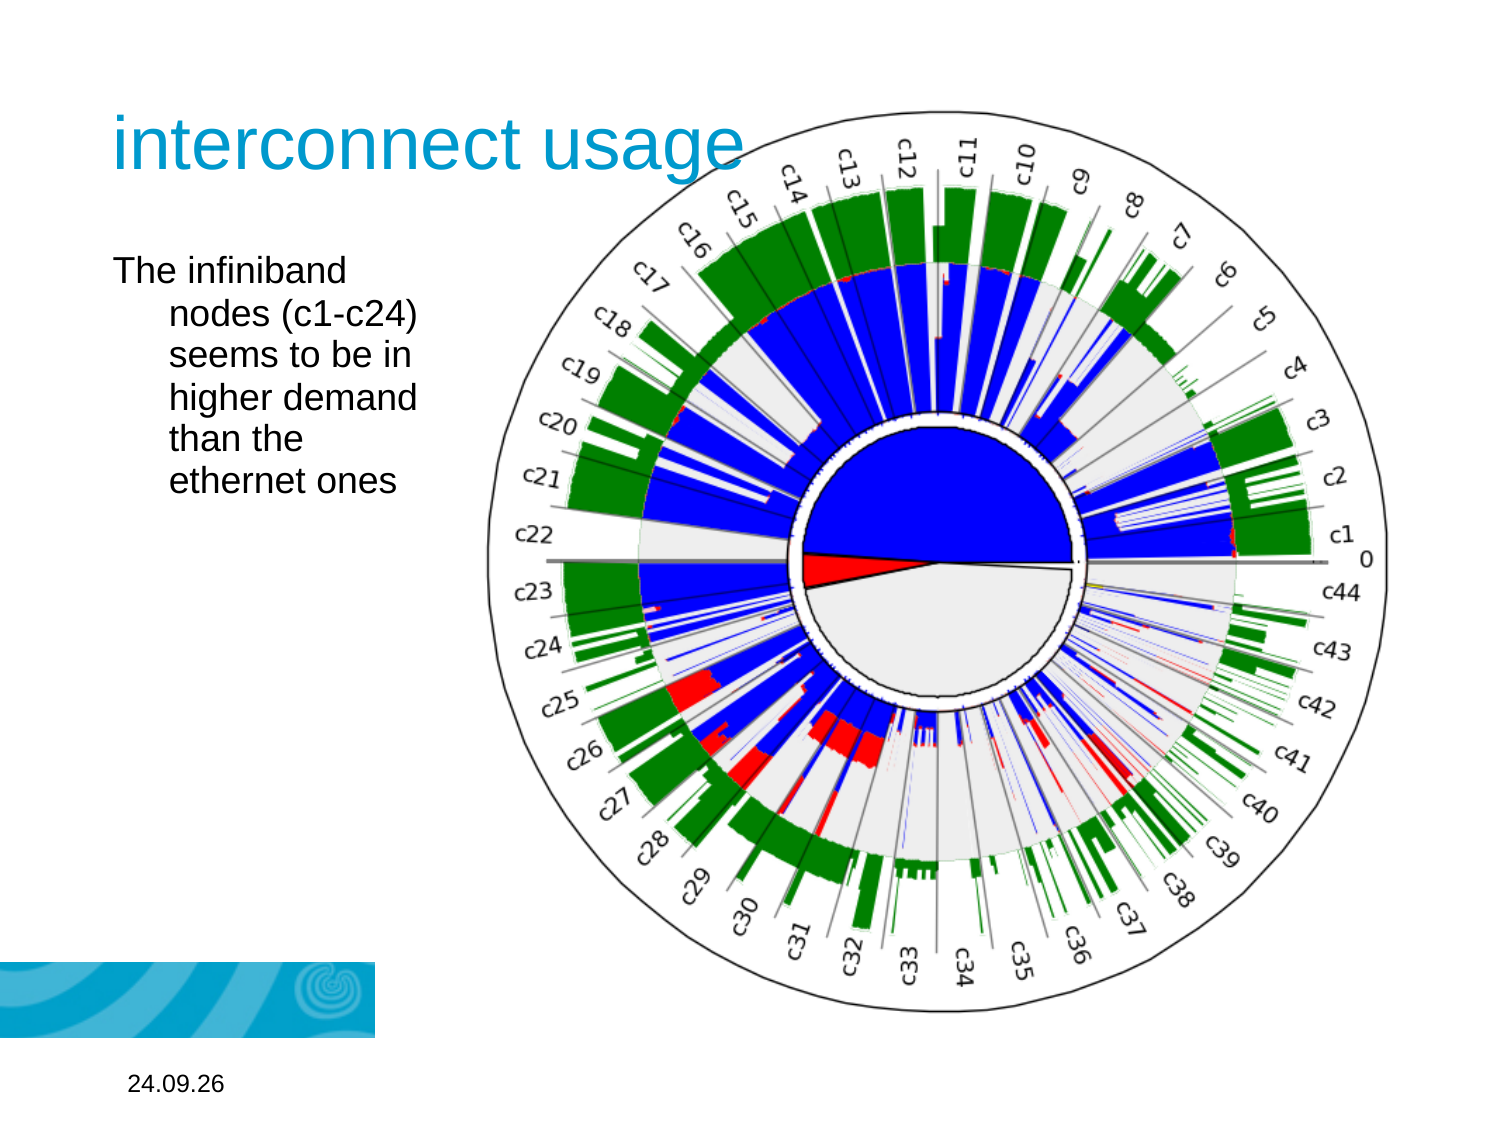

# interconnect usage
The infiniband nodes (c1-c24) seems to be in higher demand than the ethernet ones